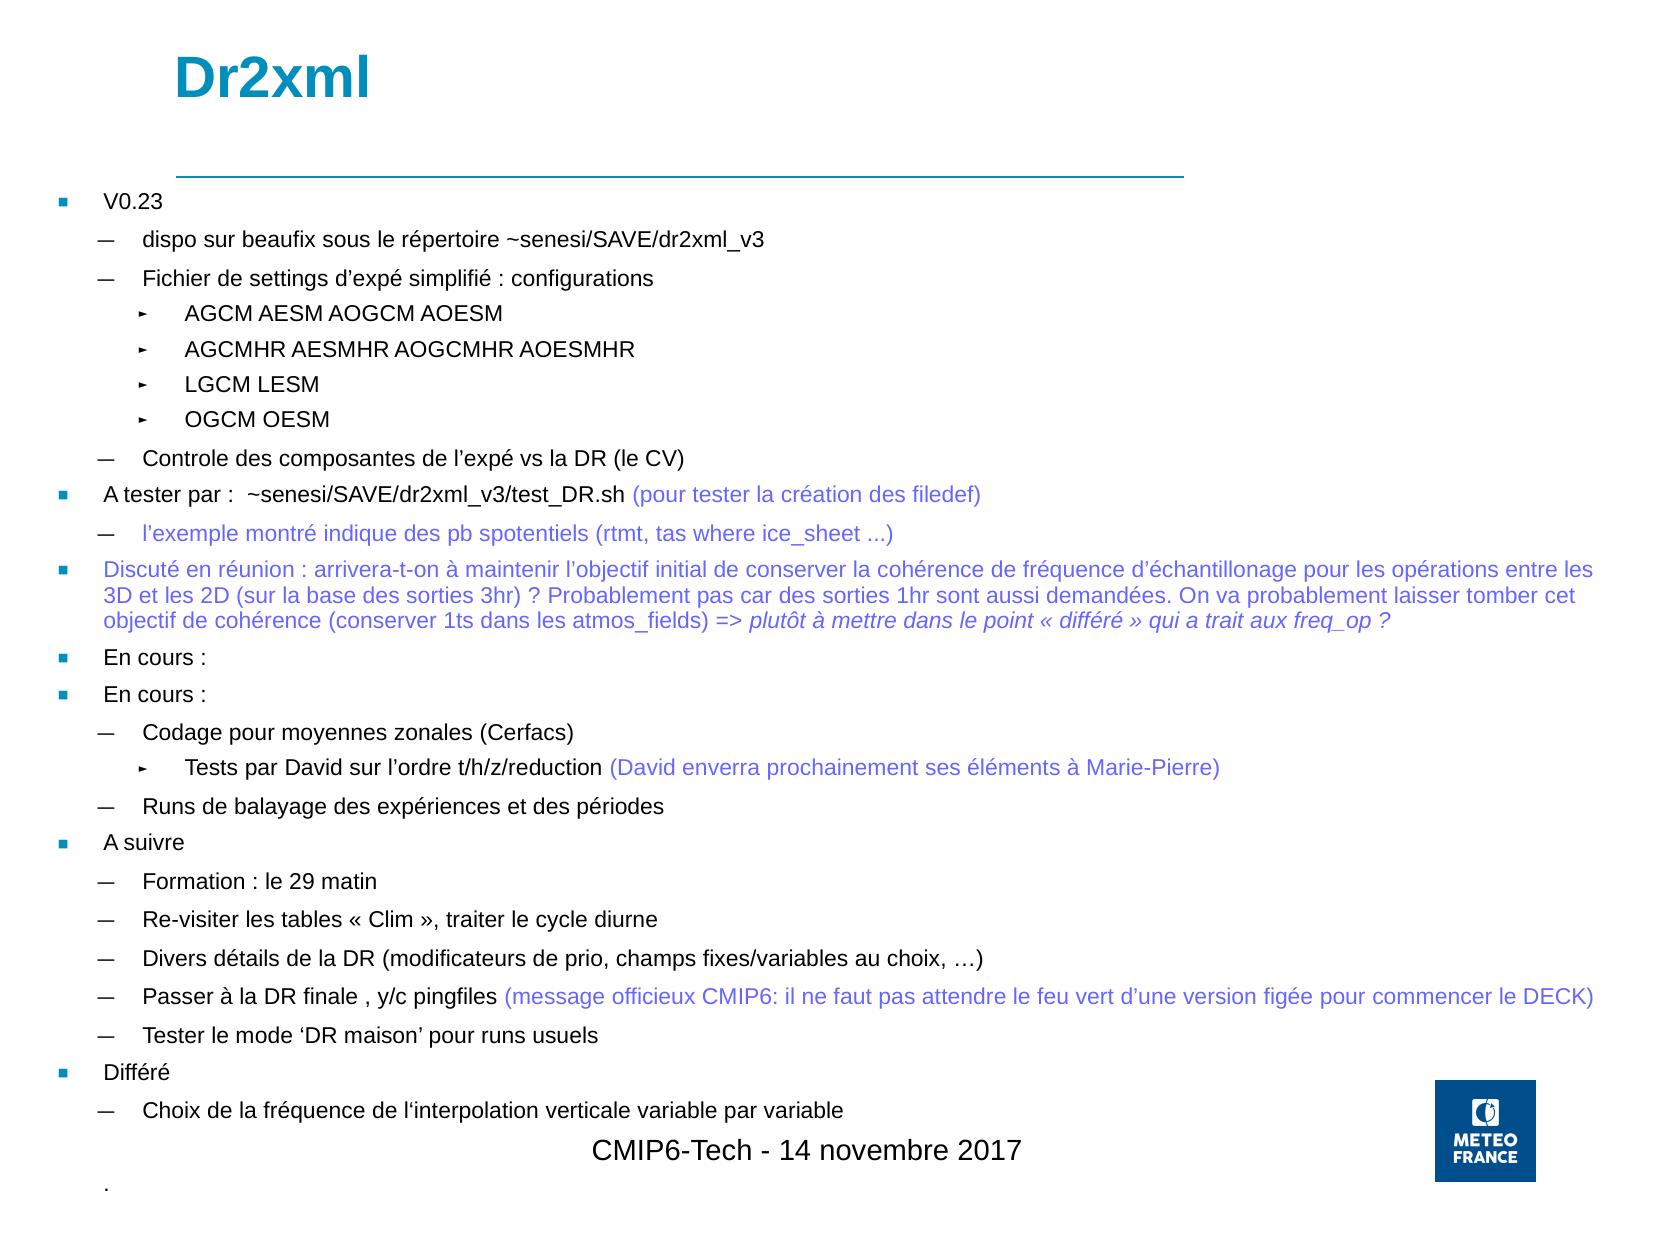

# Dr2xml
V0.23
dispo sur beaufix sous le répertoire ~senesi/SAVE/dr2xml_v3
Fichier de settings d’expé simplifié : configurations
AGCM AESM AOGCM AOESM
AGCMHR AESMHR AOGCMHR AOESMHR
LGCM LESM
OGCM OESM
Controle des composantes de l’expé vs la DR (le CV)
A tester par : ~senesi/SAVE/dr2xml_v3/test_DR.sh (pour tester la création des filedef)
l’exemple montré indique des pb spotentiels (rtmt, tas where ice_sheet ...)
Discuté en réunion : arrivera-t-on à maintenir l’objectif initial de conserver la cohérence de fréquence d’échantillonage pour les opérations entre les 3D et les 2D (sur la base des sorties 3hr) ? Probablement pas car des sorties 1hr sont aussi demandées. On va probablement laisser tomber cet objectif de cohérence (conserver 1ts dans les atmos_fields) => plutôt à mettre dans le point « différé » qui a trait aux freq_op ?
En cours :
En cours :
Codage pour moyennes zonales (Cerfacs)
Tests par David sur l’ordre t/h/z/reduction (David enverra prochainement ses éléments à Marie-Pierre)
Runs de balayage des expériences et des périodes
A suivre
Formation : le 29 matin
Re-visiter les tables « Clim », traiter le cycle diurne
Divers détails de la DR (modificateurs de prio, champs fixes/variables au choix, …)
Passer à la 	DR finale , y/c pingfiles (message officieux CMIP6: il ne faut pas attendre le feu vert d’une version figée pour commencer le DECK)
Tester le mode ‘DR maison’ pour runs usuels
Différé
Choix de la fréquence de l‘interpolation verticale variable par variable
.
CMIP6-Tech - 14 novembre 2017